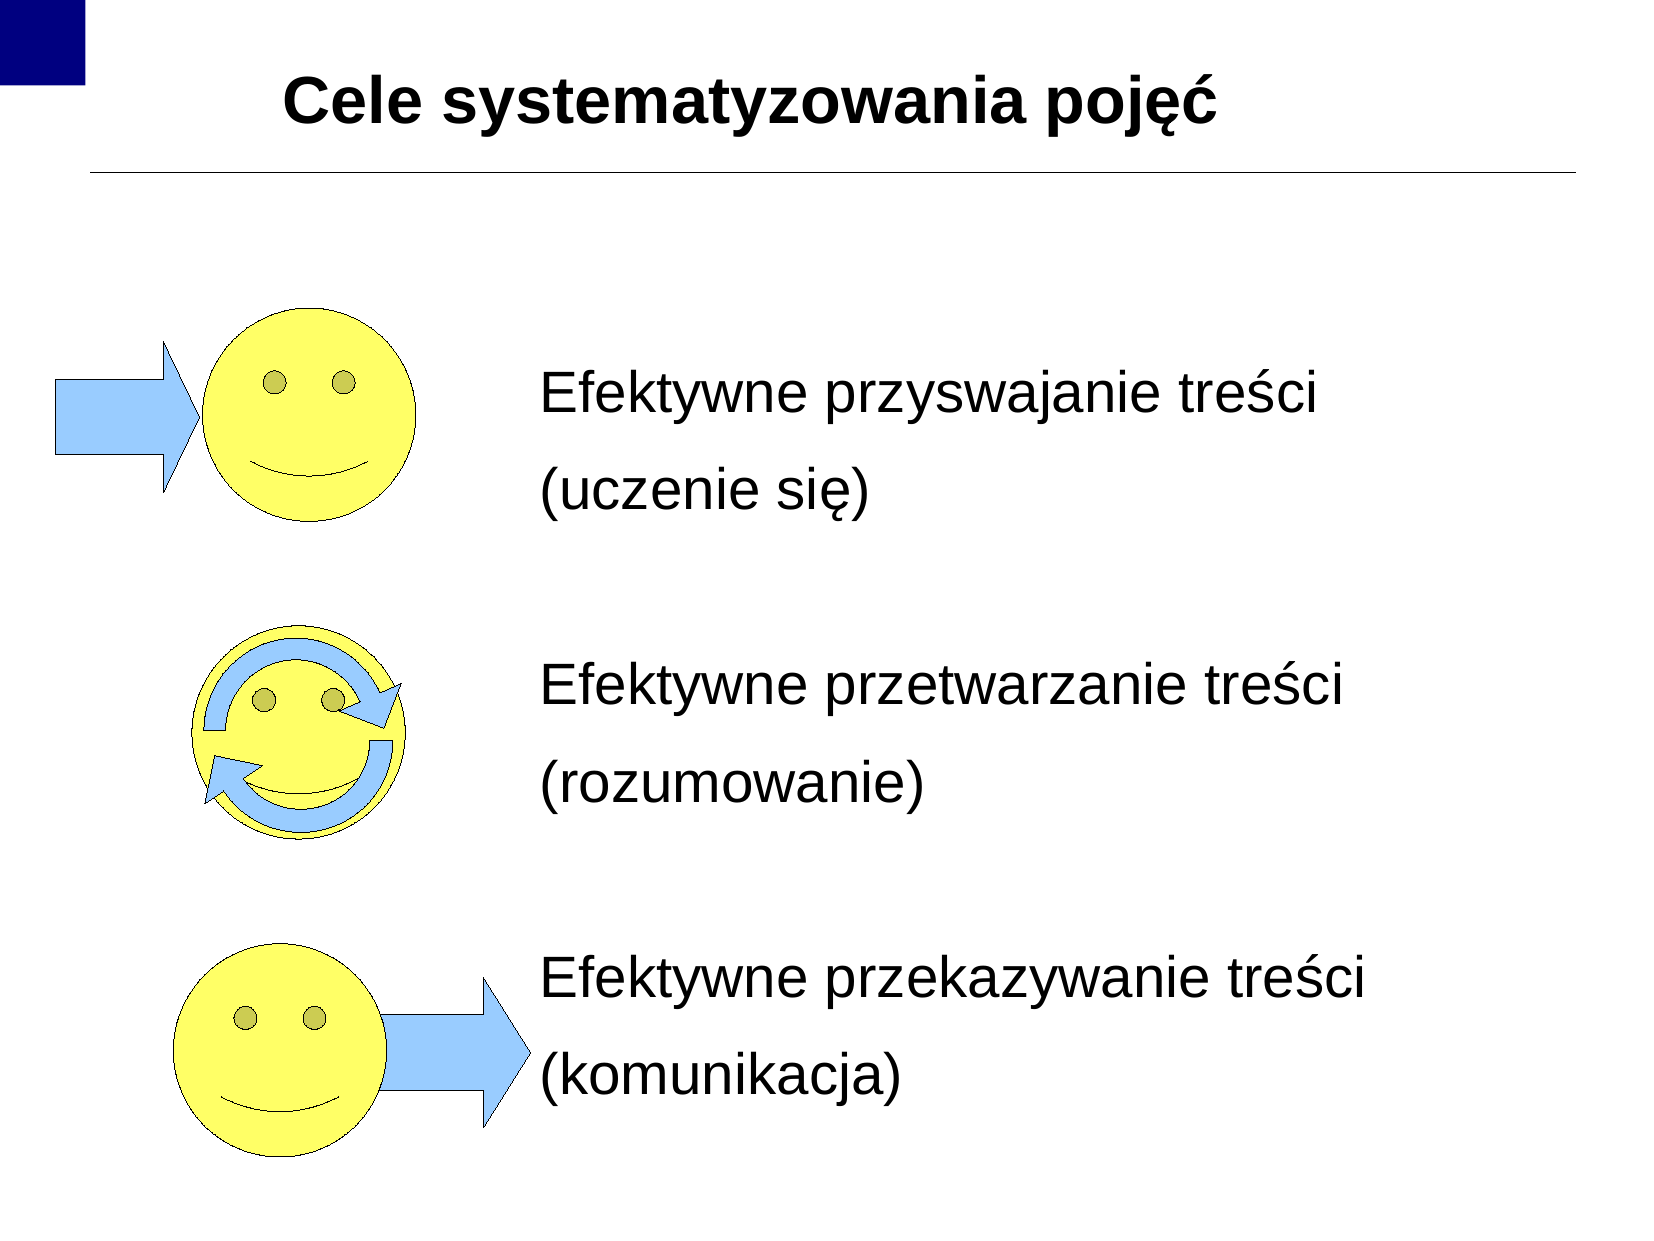

Cele systematyzowania pojęć
Efektywne przyswajanie treści
(uczenie się)
Efektywne przetwarzanie treści
(rozumowanie)
Efektywne przekazywanie treści
(komunikacja)